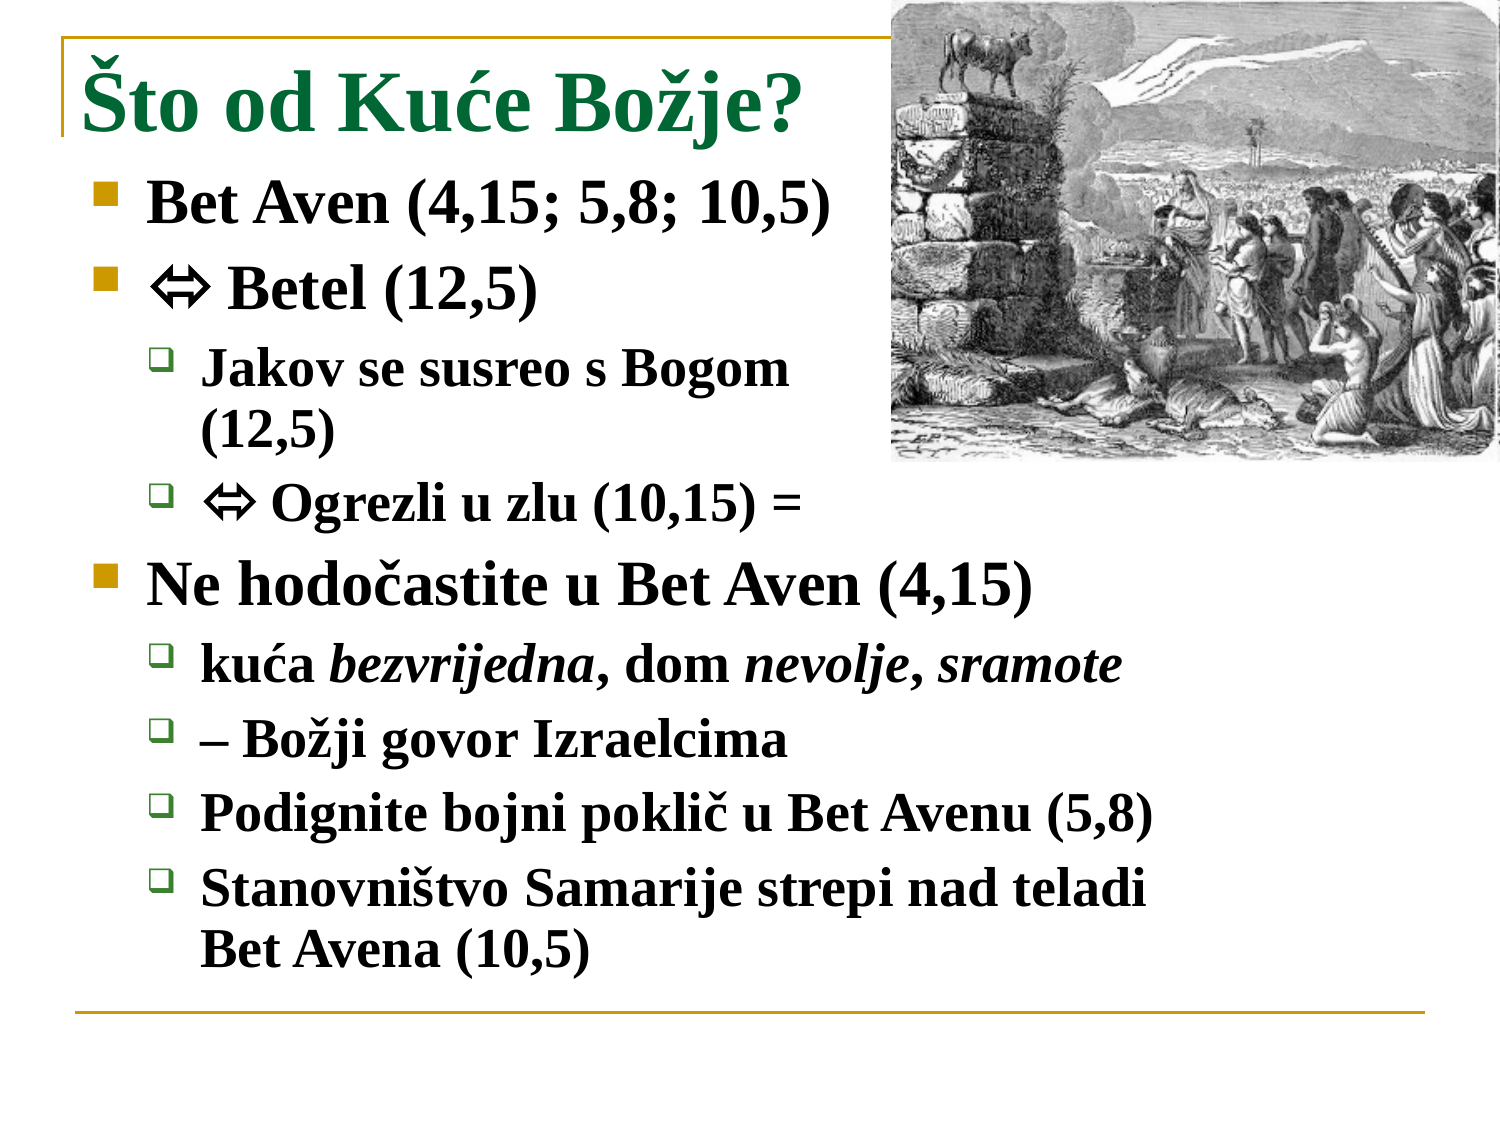

# Što od Kuće Božje?
Bet Aven (4,15; 5,8; 10,5)
 Betel (12,5)
Jakov se susreo s Bogom
(12,5)
 Ogrezli u zlu (10,15) =
Ne hodočastite u Bet Aven (4,15)
kuća bezvrijedna, dom nevolje, sramote
– Božji govor Izraelcima
Podignite bojni poklič u Bet Avenu (5,8)
Stanovništvo Samarije strepi nad teladi
Bet Avena (10,5)